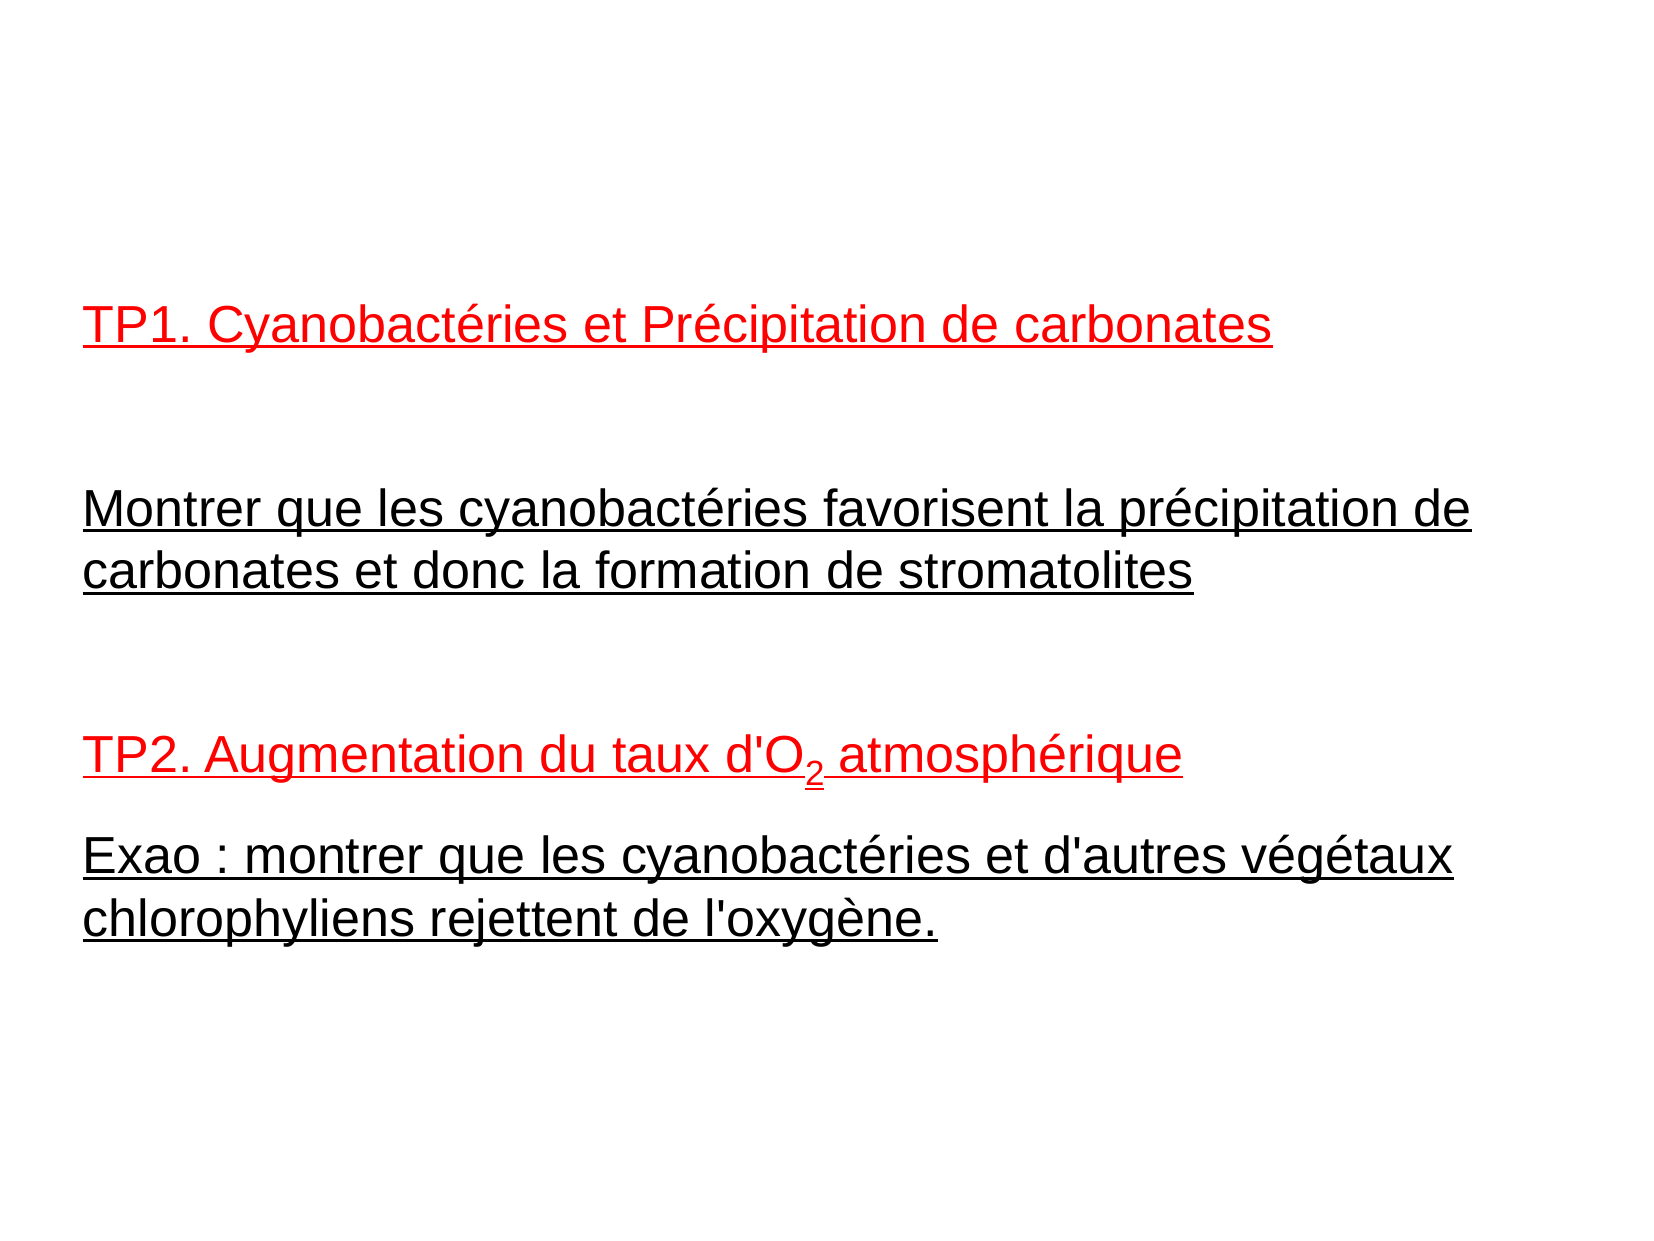

#
TP1. Cyanobactéries et Précipitation de carbonates
Montrer que les cyanobactéries favorisent la précipitation de carbonates et donc la formation de stromatolites
TP2. Augmentation du taux d'O2 atmosphérique
Exao : montrer que les cyanobactéries et d'autres végétaux chlorophyliens rejettent de l'oxygène.